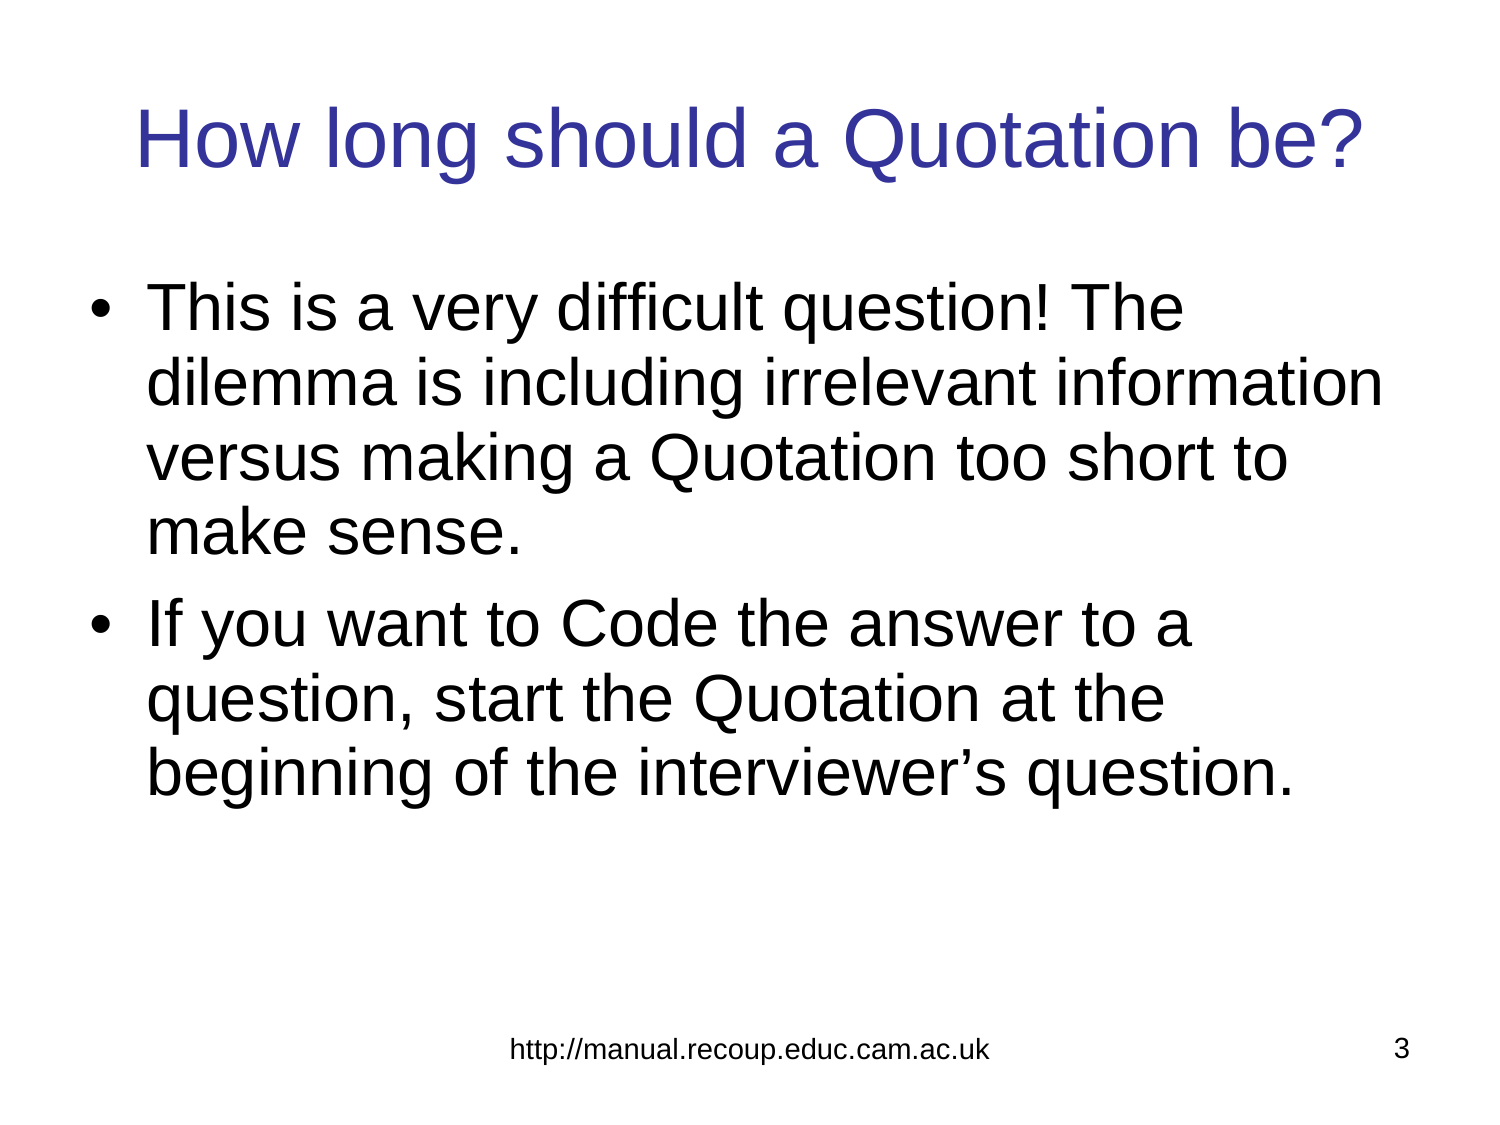

# How long should a Quotation be?
This is a very difficult question! The dilemma is including irrelevant information versus making a Quotation too short to make sense.
If you want to Code the answer to a question, start the Quotation at the beginning of the interviewer’s question.
3
http://manual.recoup.educ.cam.ac.uk